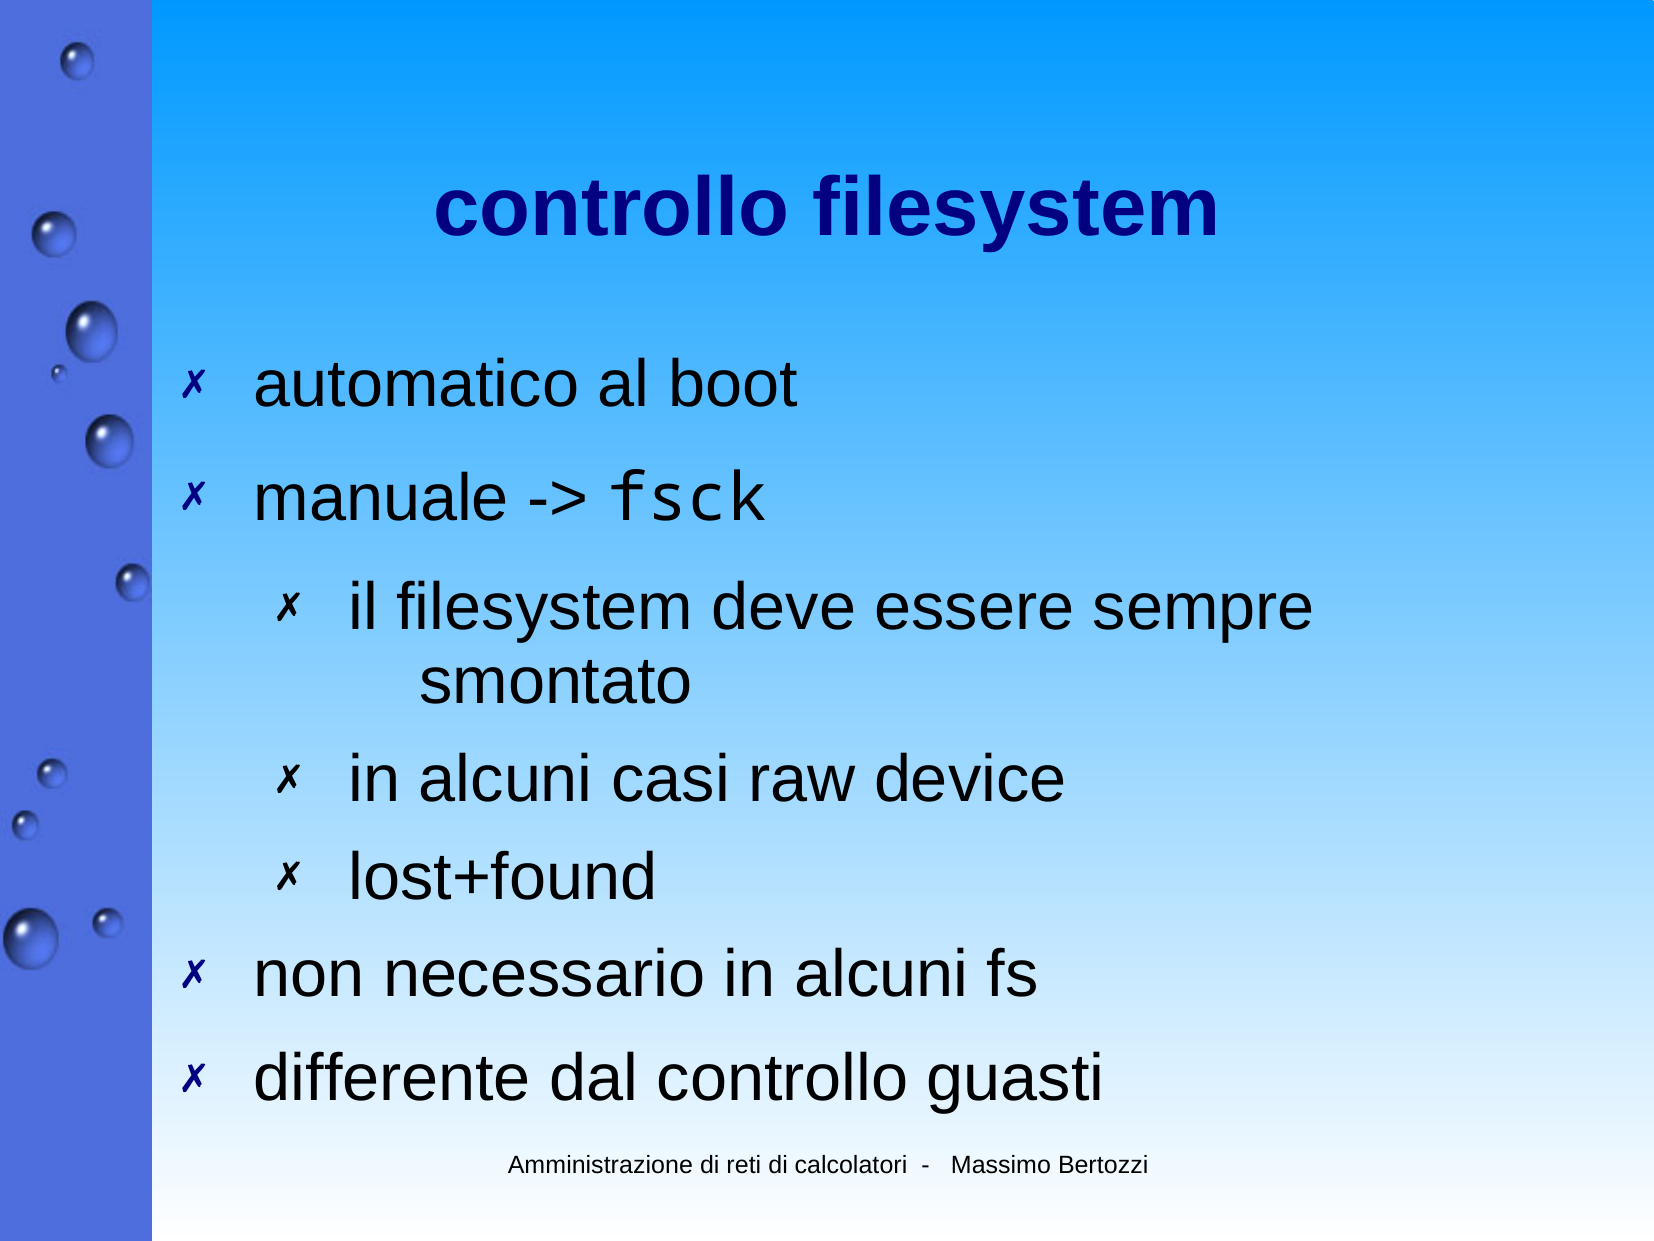

# controllo filesystem
automatico al boot
manuale -> fsck
il filesystem deve essere sempre smontato
in alcuni casi raw device
lost+found
non necessario in alcuni fs
differente dal controllo guasti